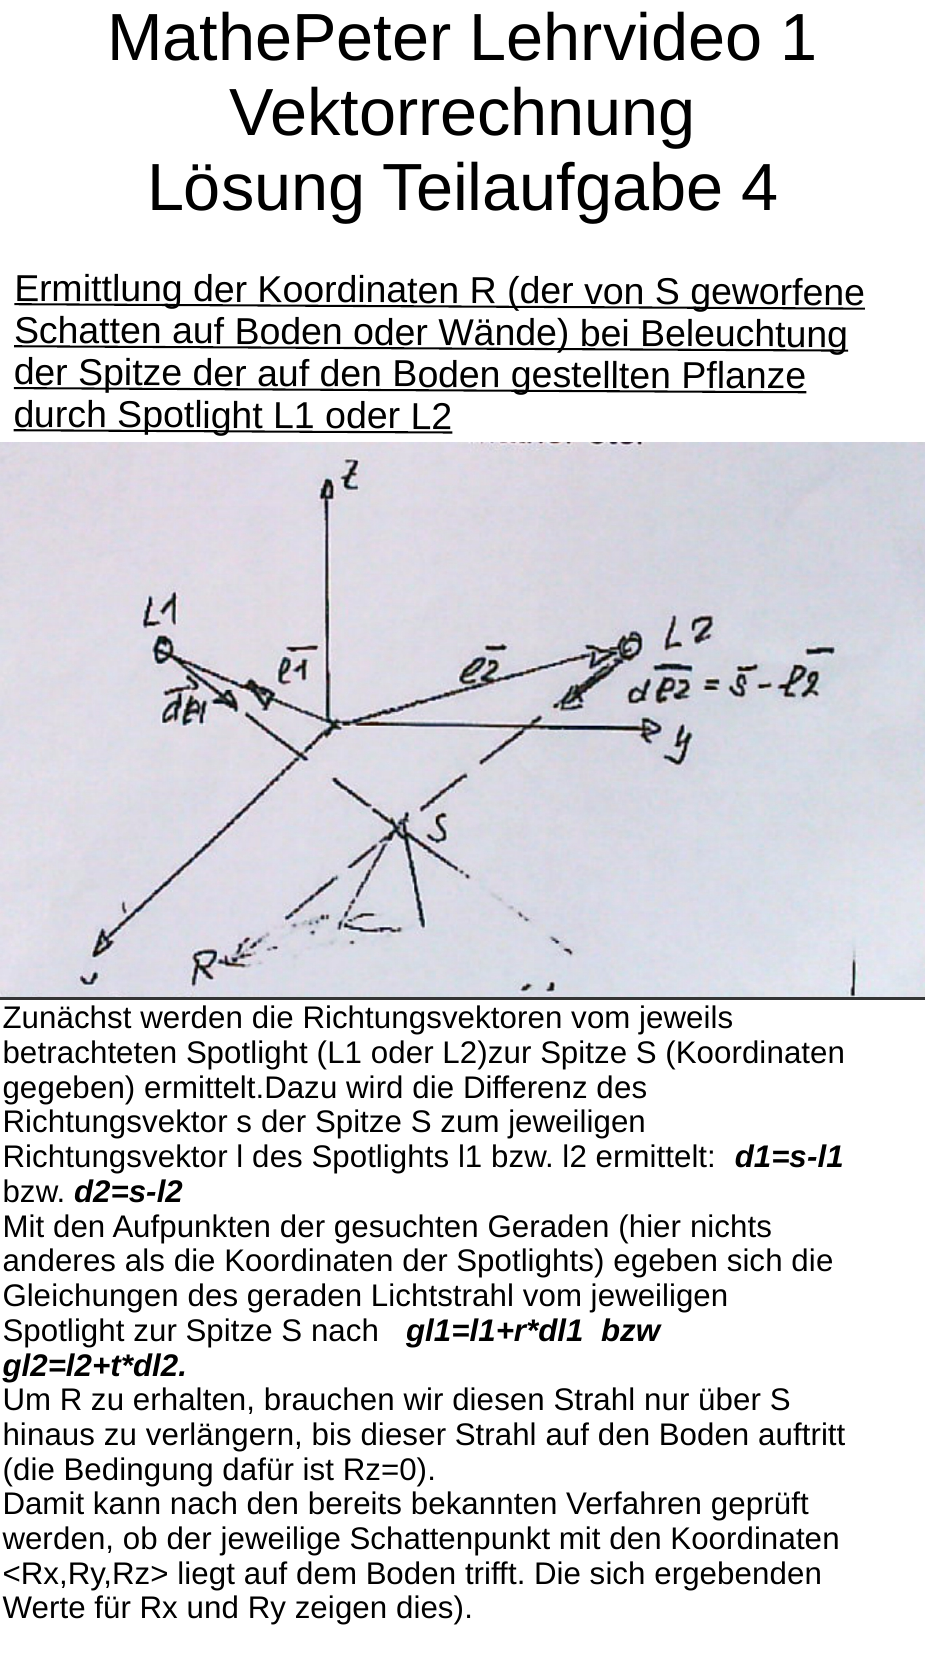

# MathePeter Lehrvideo 1 Vektorrechnung Lösung Teilaufgabe 4
Ermittlung der Koordinaten R (der von S geworfene Schatten auf Boden oder Wände) bei Beleuchtung der Spitze der auf den Boden gestellten Pflanze durch Spotlight L1 oder L2
Zunächst werden die Richtungsvektoren vom jeweils betrachteten Spotlight (L1 oder L2)zur Spitze S (Koordinaten gegeben) ermittelt.Dazu wird die Differenz des Richtungsvektor s der Spitze S zum jeweiligen Richtungsvektor l des Spotlights l1 bzw. l2 ermittelt: d1=s-l1 bzw. d2=s-l2
Mit den Aufpunkten der gesuchten Geraden (hier nichts anderes als die Koordinaten der Spotlights) egeben sich die Gleichungen des geraden Lichtstrahl vom jeweiligen Spotlight zur Spitze S nach gl1=l1+r*dl1 bzw gl2=l2+t*dl2.
Um R zu erhalten, brauchen wir diesen Strahl nur über S hinaus zu verlängern, bis dieser Strahl auf den Boden auftritt (die Bedingung dafür ist Rz=0).
Damit kann nach den bereits bekannten Verfahren geprüft werden, ob der jeweilige Schattenpunkt mit den Koordinaten <Rx,Ry,Rz> liegt auf dem Boden trifft. Die sich ergebenden Werte für Rx und Ry zeigen dies).